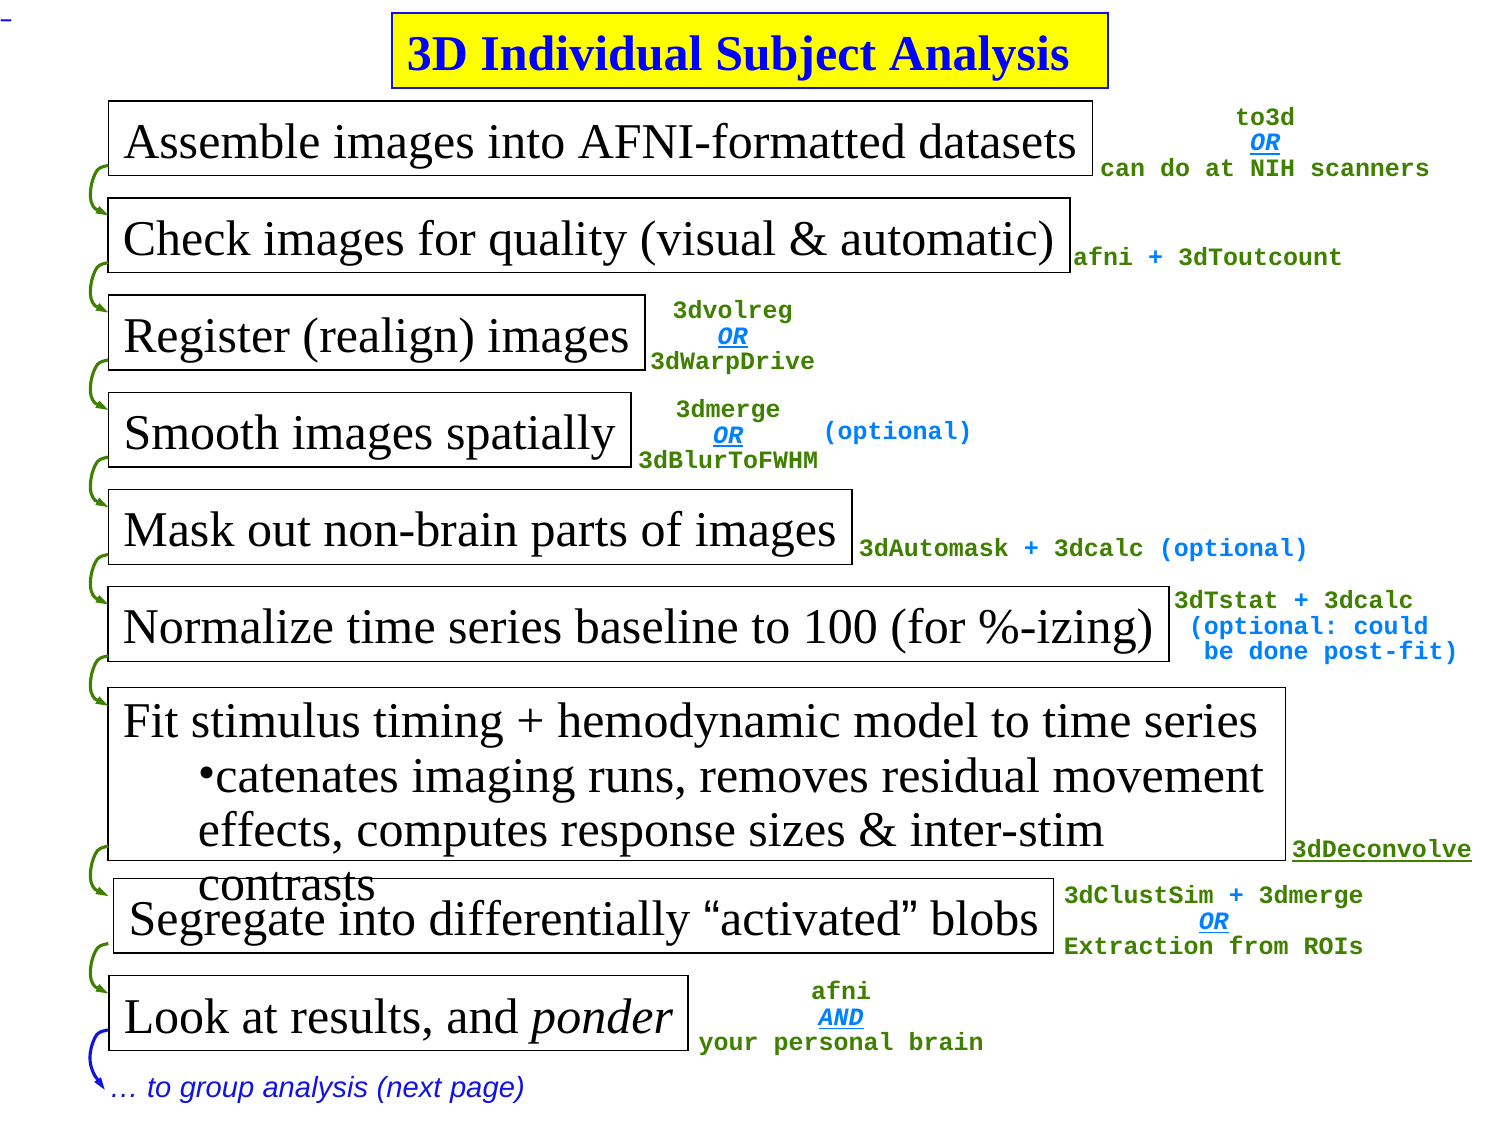

3D Individual Subject Analysis
to3d
OR
can do at NIH scanners
Assemble images into AFNI-formatted datasets
Check images for quality (visual & automatic)
afni + 3dToutcount
3dvolreg
OR
3dWarpDrive
Register (realign) images
3dmerge
OR
3dBlurToFWHM
Smooth images spatially
(optional)
Mask out non-brain parts of images
3dAutomask + 3dcalc (optional)
3dTstat + 3dcalc
 (optional: could
 be done post-fit)
Normalize time series baseline to 100 (for %-izing)
Fit stimulus timing + hemodynamic model to time series
catenates imaging runs, removes residual movement effects, computes response sizes & inter-stim contrasts
3dDeconvolve
3dClustSim + 3dmerge
OR
Extraction from ROIs
Segregate into differentially “activated” blobs
afni
AND
your personal brain
Look at results, and ponder
… to group analysis (next page)